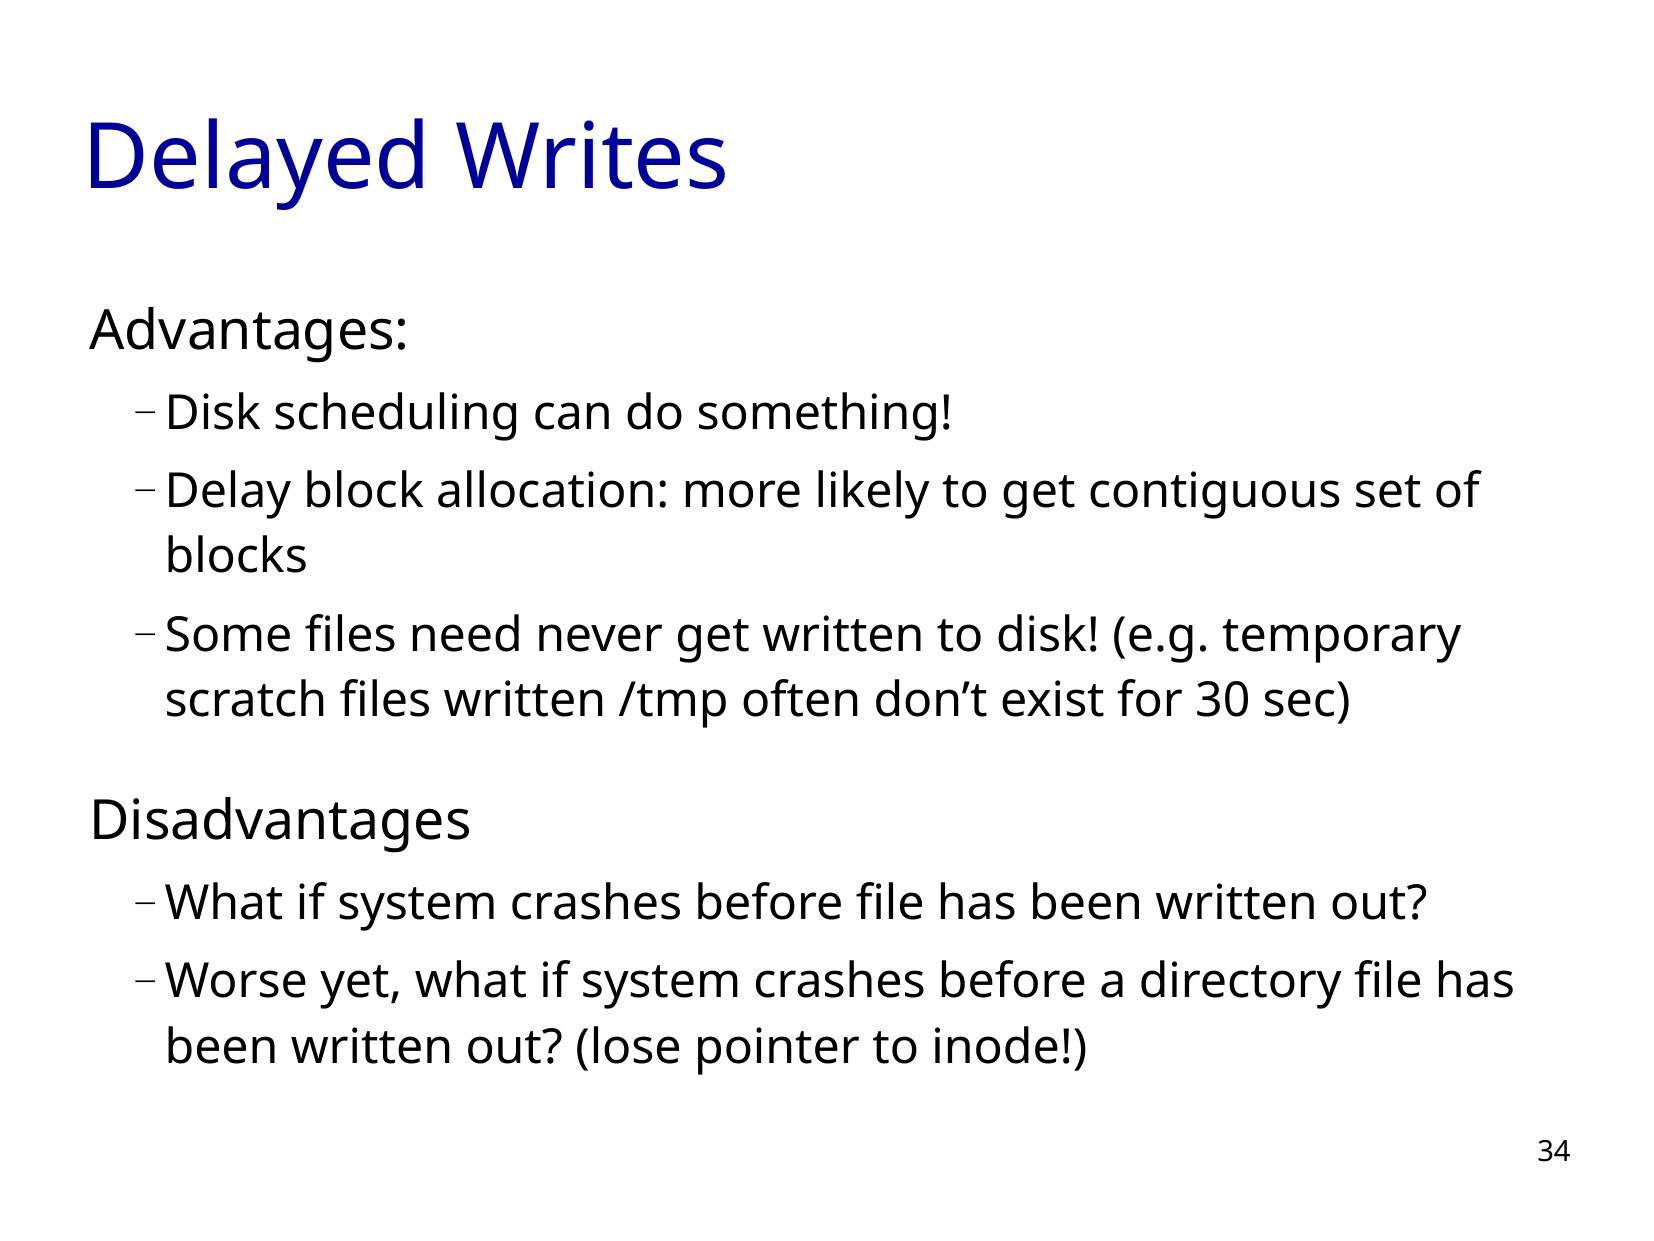

# Delayed Writes
Advantages:
Disk scheduling can do something!
Delay block allocation: more likely to get contiguous set of blocks
Some files need never get written to disk! (e.g. temporary scratch files written /tmp often don’t exist for 30 sec)
Disadvantages
What if system crashes before file has been written out?
Worse yet, what if system crashes before a directory file has been written out? (lose pointer to inode!)
34